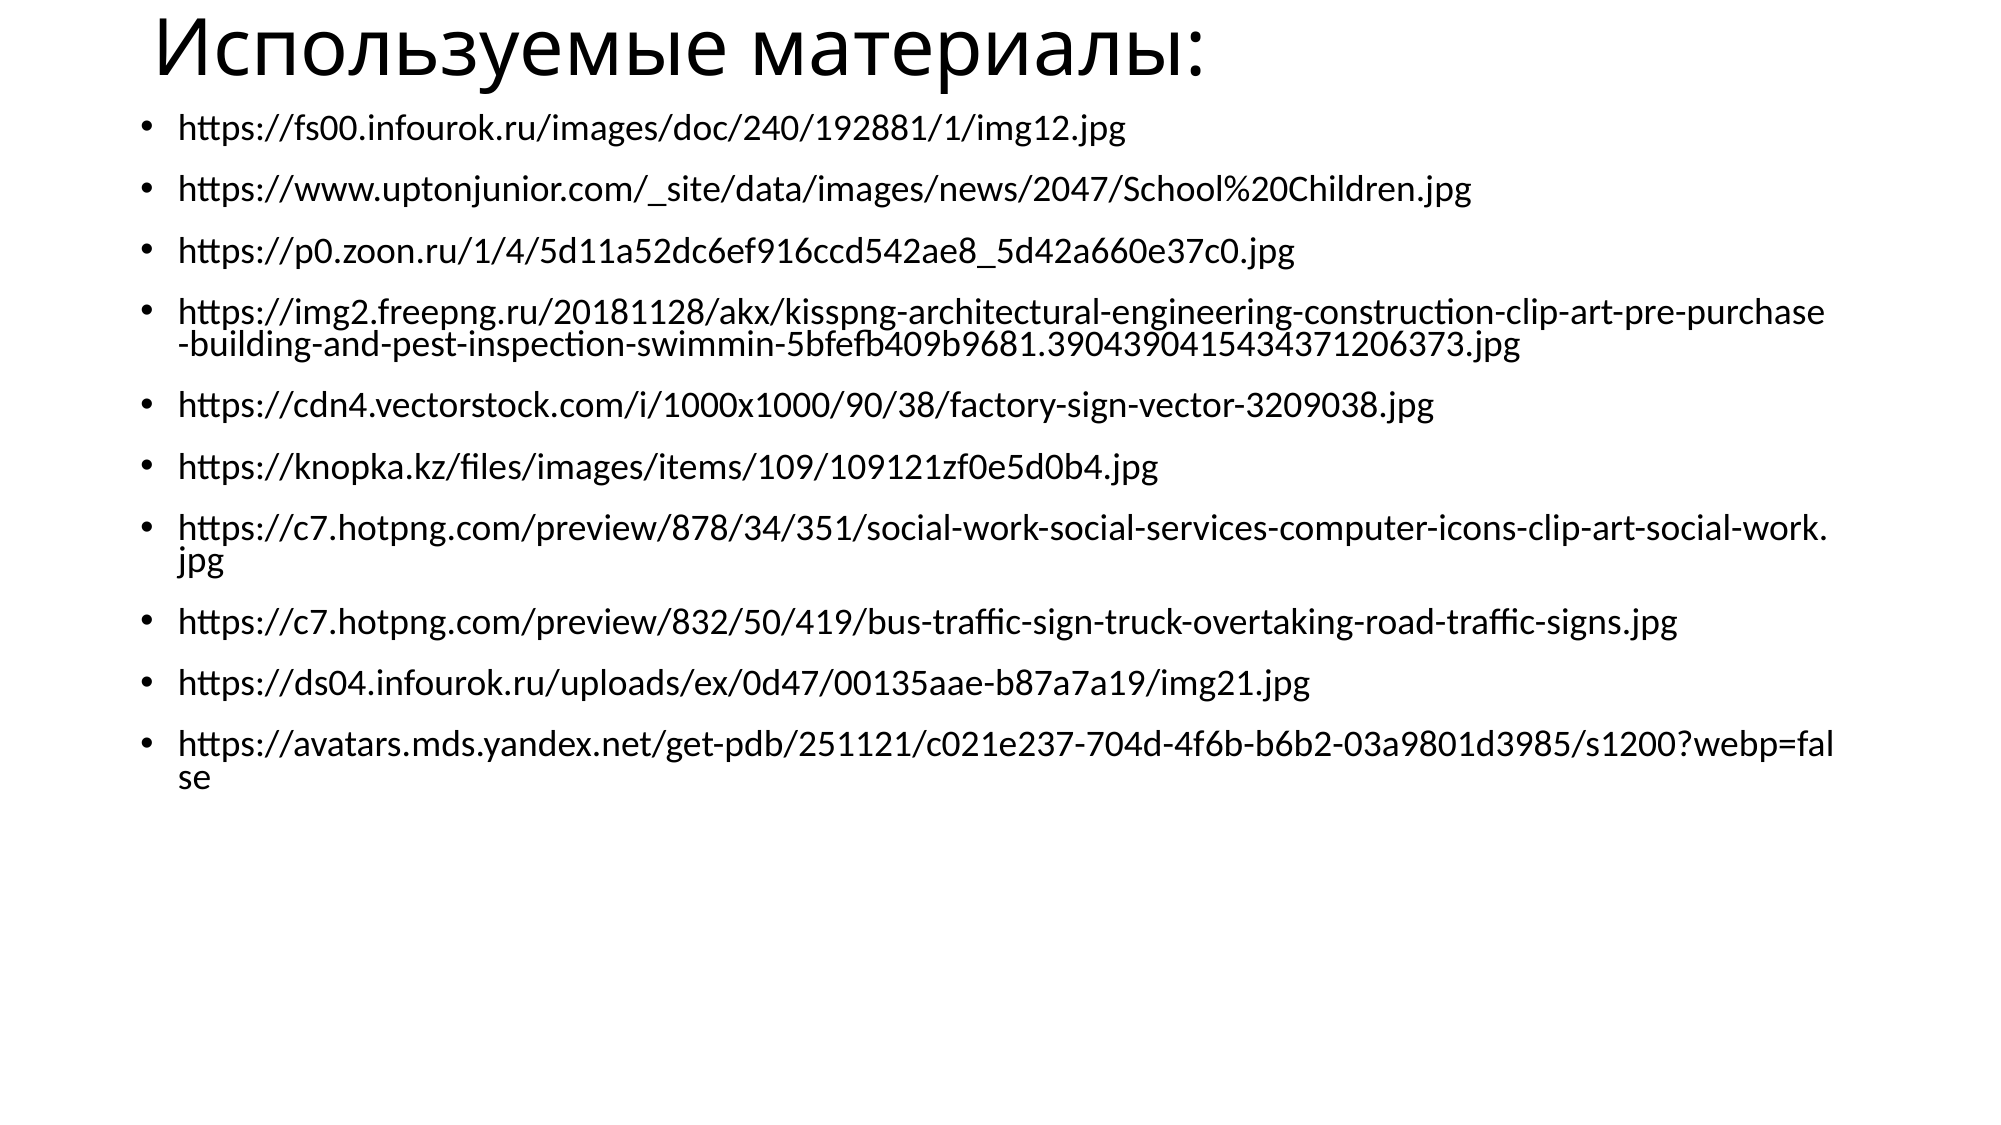

# Используемые материалы:
https://fs00.infourok.ru/images/doc/240/192881/1/img12.jpg
https://www.uptonjunior.com/_site/data/images/news/2047/School%20Children.jpg
https://p0.zoon.ru/1/4/5d11a52dc6ef916ccd542ae8_5d42a660e37c0.jpg
https://img2.freepng.ru/20181128/akx/kisspng-architectural-engineering-construction-clip-art-pre-purchase-building-and-pest-inspection-swimmin-5bfefb409b9681.3904390415434371206373.jpg
https://cdn4.vectorstock.com/i/1000x1000/90/38/factory-sign-vector-3209038.jpg
https://knopka.kz/files/images/items/109/109121zf0e5d0b4.jpg
https://c7.hotpng.com/preview/878/34/351/social-work-social-services-computer-icons-clip-art-social-work.jpg
https://c7.hotpng.com/preview/832/50/419/bus-traffic-sign-truck-overtaking-road-traffic-signs.jpg
https://ds04.infourok.ru/uploads/ex/0d47/00135aae-b87a7a19/img21.jpg
https://avatars.mds.yandex.net/get-pdb/251121/c021e237-704d-4f6b-b6b2-03a9801d3985/s1200?webp=false